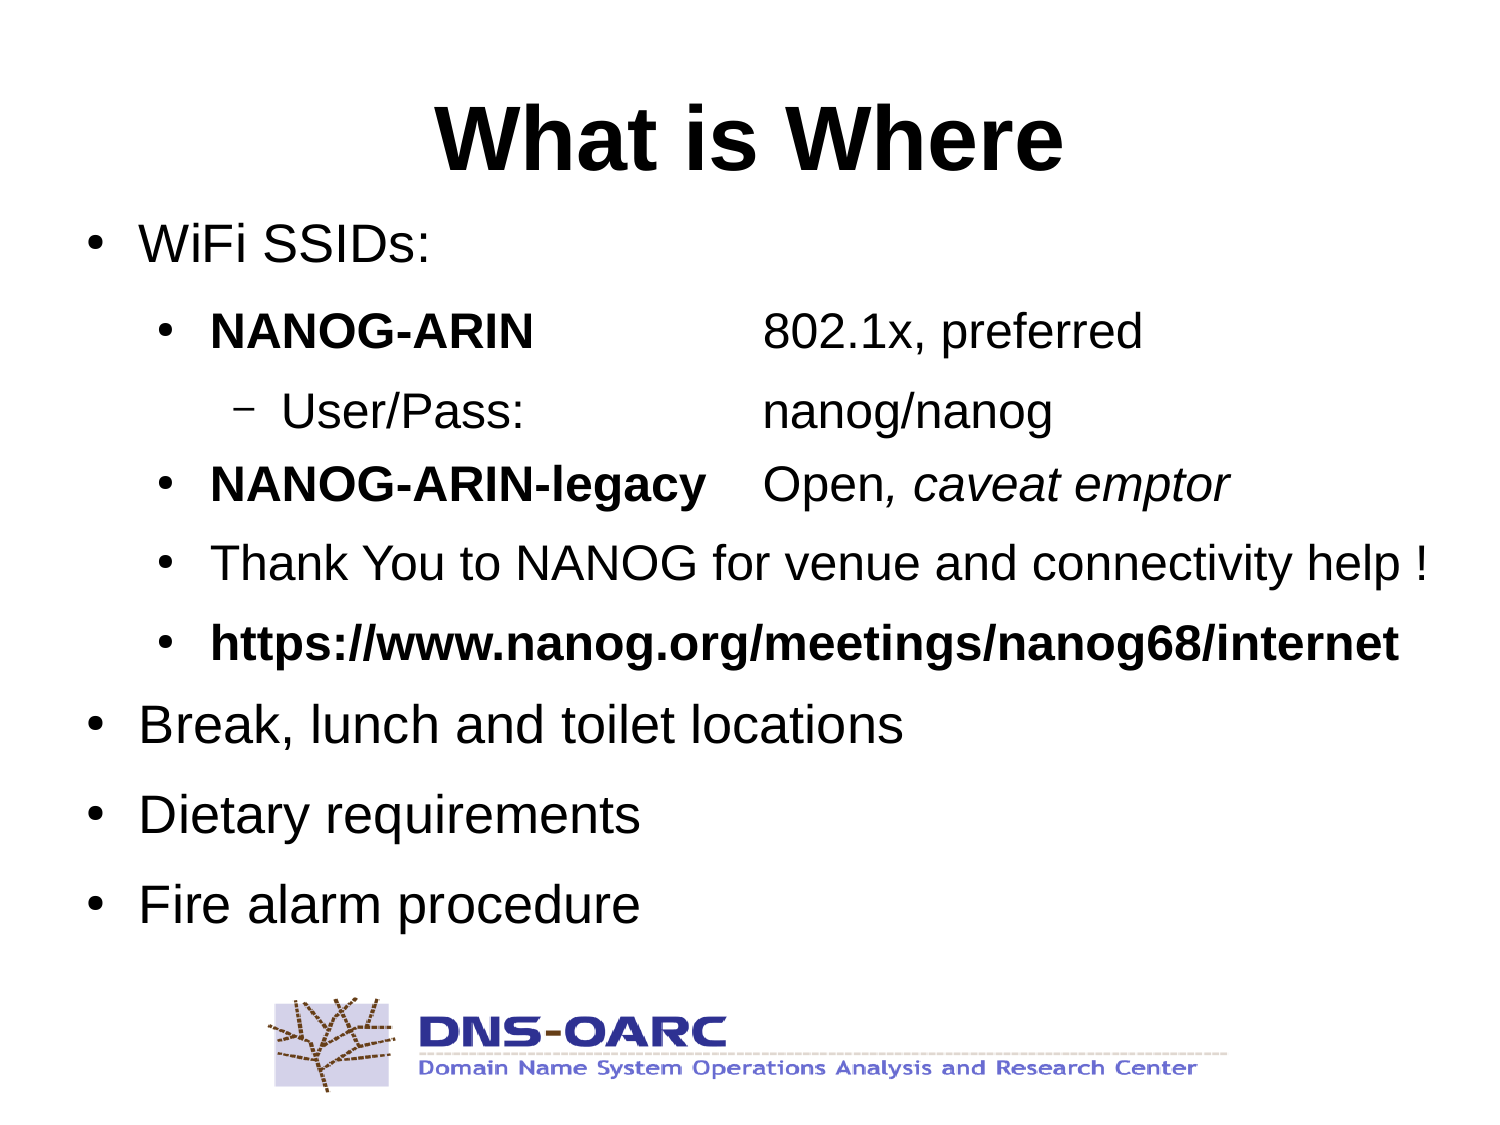

# What is Where
WiFi SSIDs:
NANOG-ARIN		 	 802.1x, preferred
User/Pass: nanog/nanog
NANOG-ARIN-legacy Open, caveat emptor
Thank You to NANOG for venue and connectivity help !
https://www.nanog.org/meetings/nanog68/internet
Break, lunch and toilet locations
Dietary requirements
Fire alarm procedure